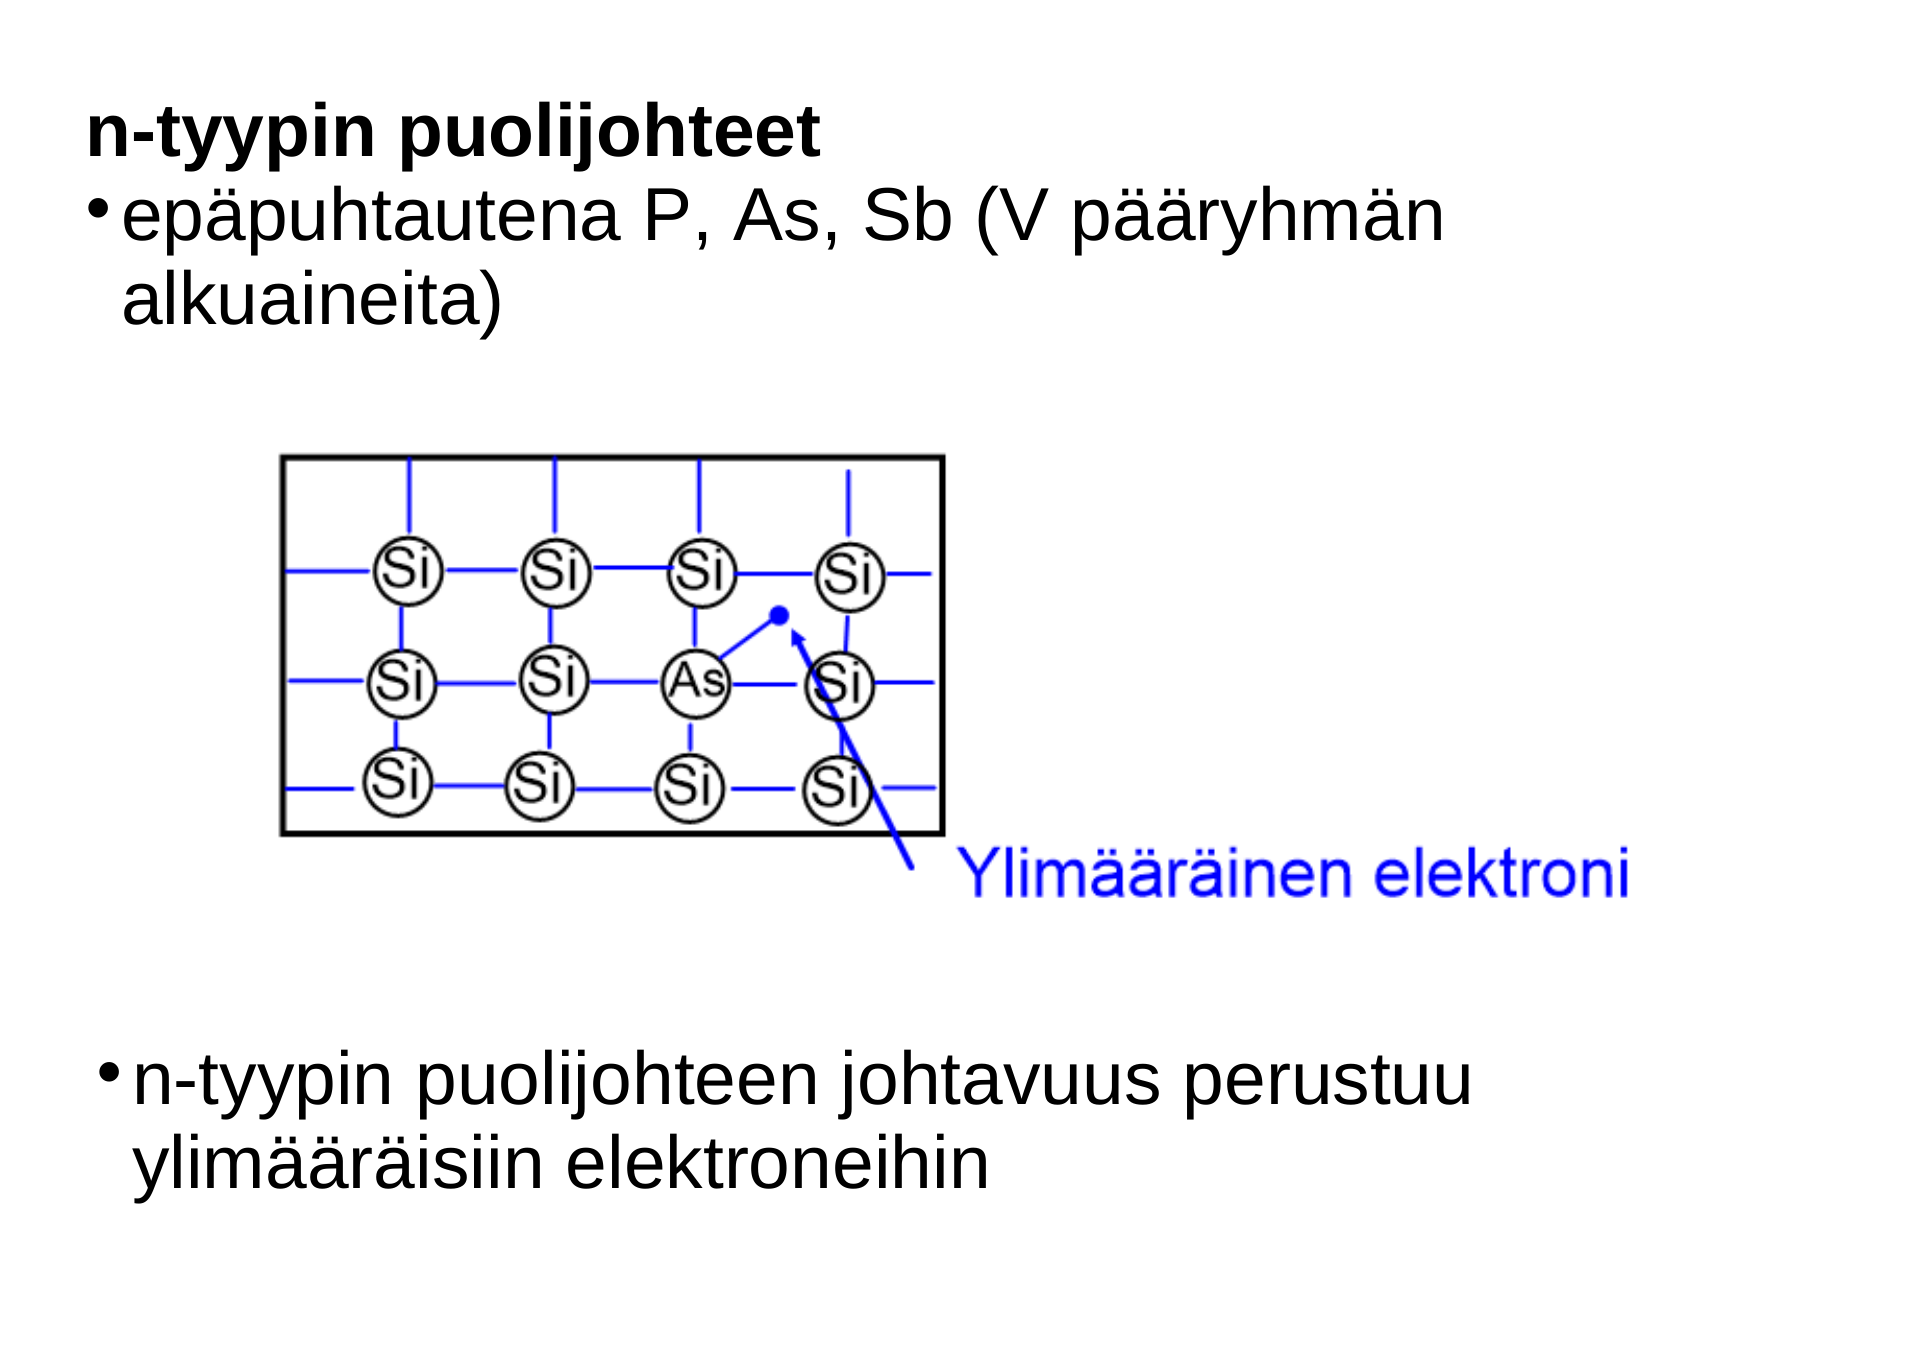

n-tyypin puolijohteet
epäpuhtautena P, As, Sb (V pääryhmän alkuaineita)
n-tyypin puolijohteen johtavuus perustuu ylimääräisiin elektroneihin